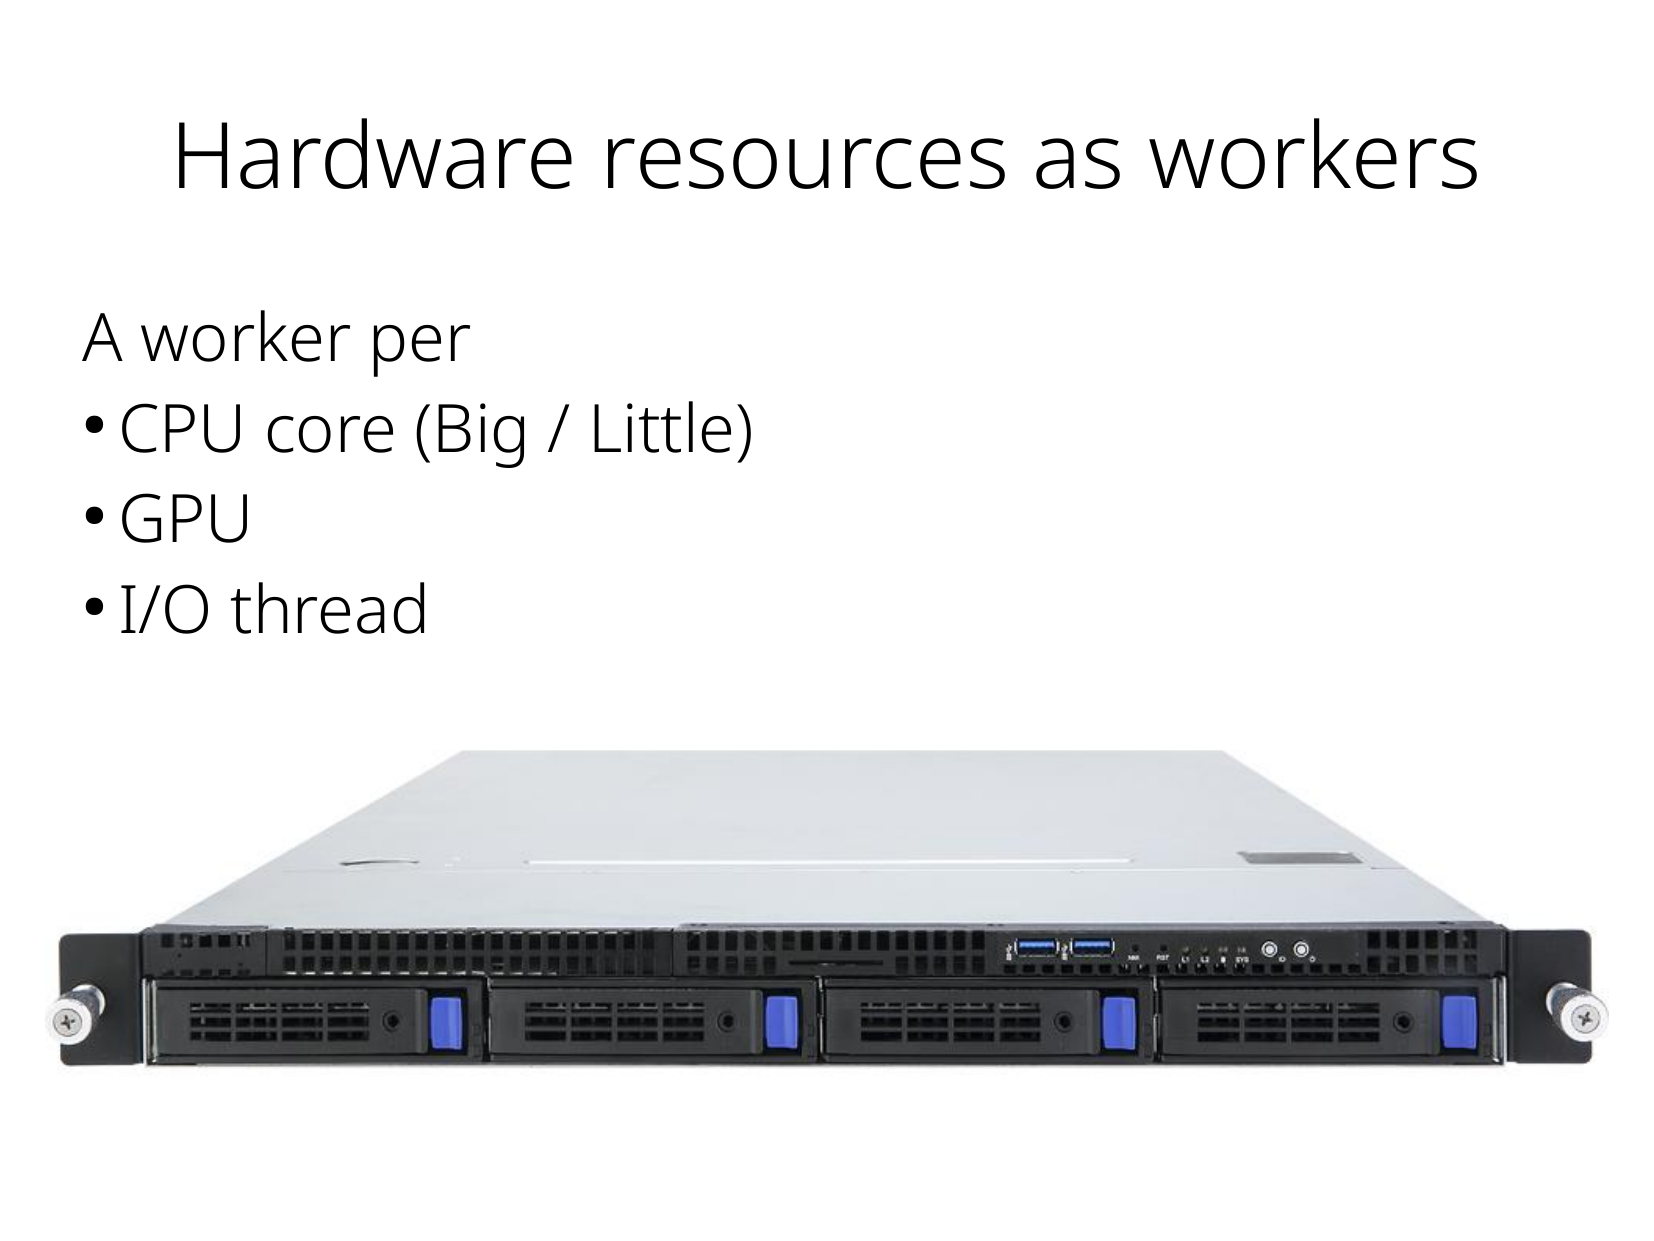

# Hardware resources as workers
A worker per
CPU core (Big / Little)
GPU
I/O thread